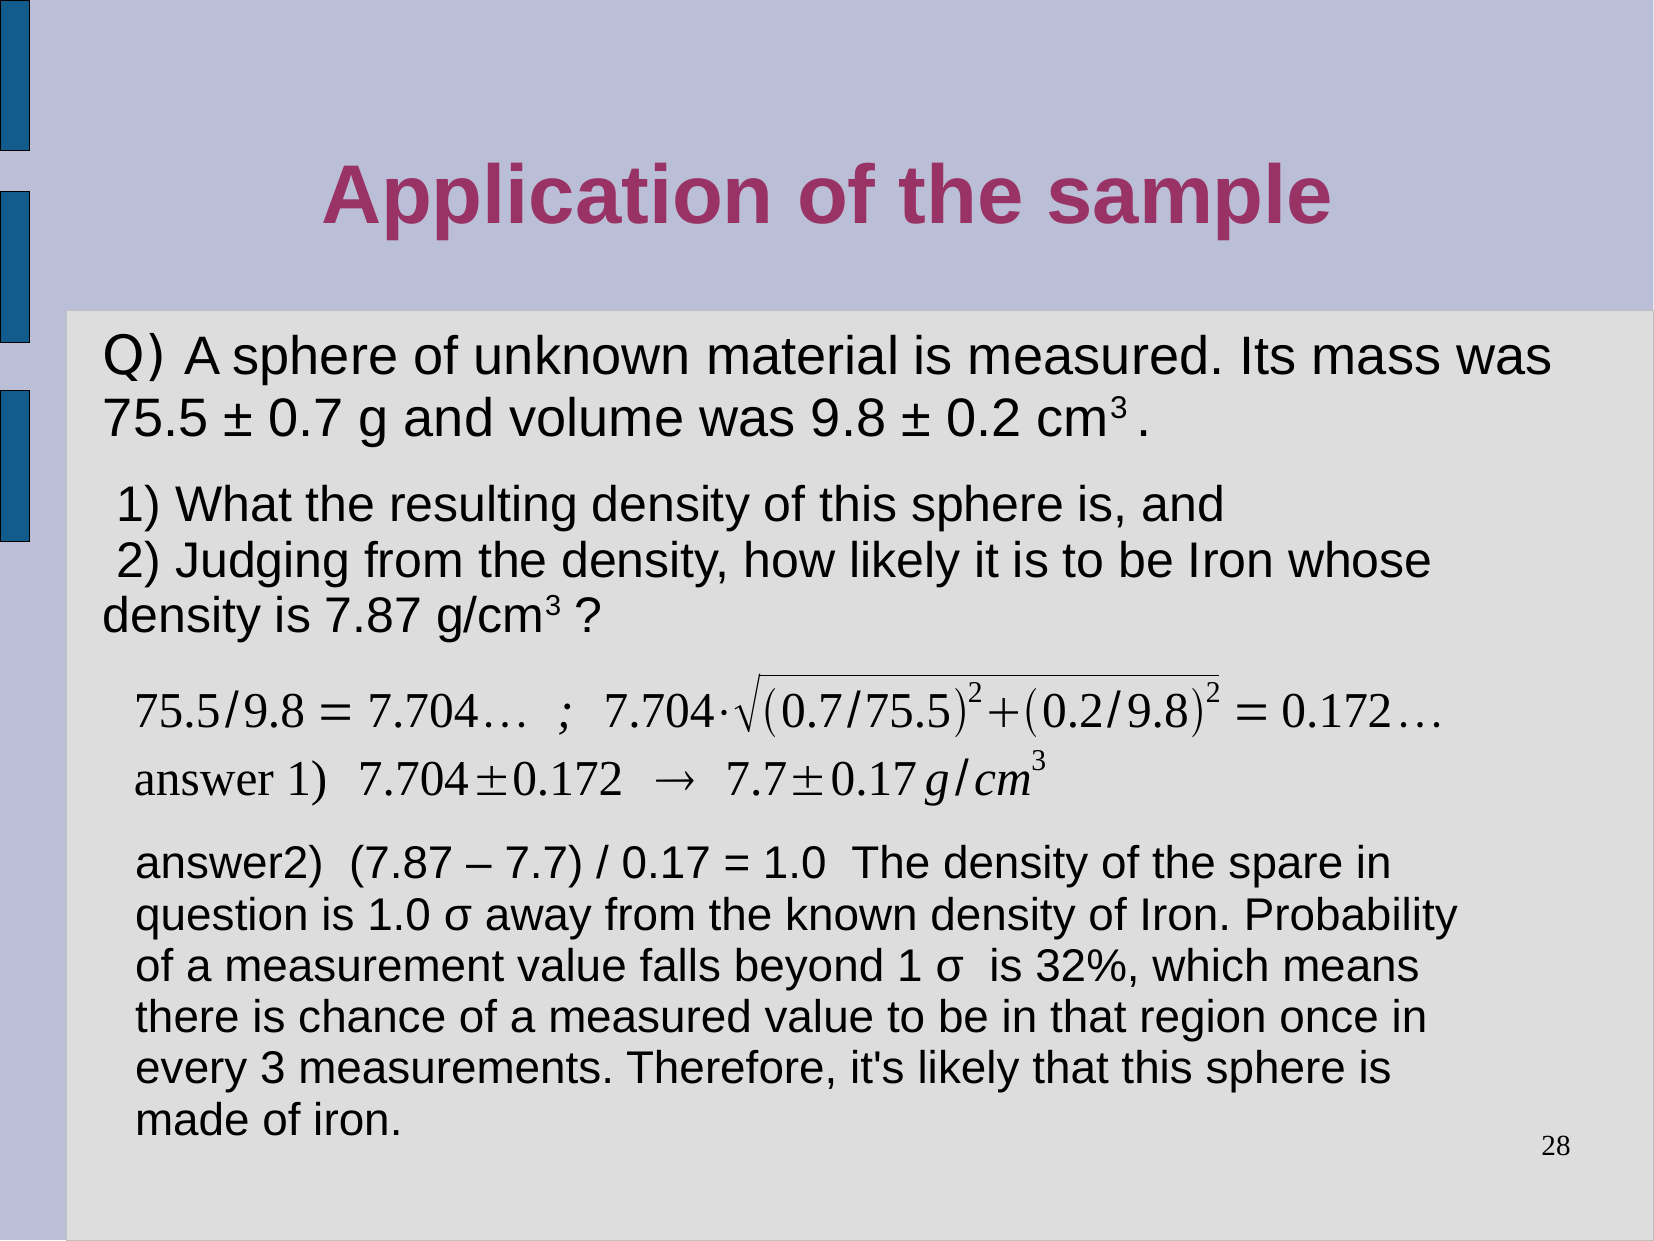

# Application of the sample
Q) A sphere of unknown material is measured. Its mass was
75.5 ± 0.7 g and volume was 9.8 ± 0.2 cm3 .
 1) What the resulting density of this sphere is, and
 2) Judging from the density, how likely it is to be Iron whose
density is 7.87 g/cm3 ?
answer2) (7.87 – 7.7) / 0.17 = 1.0 The density of the spare in
question is 1.0 σ away from the known density of Iron. Probability
of a measurement value falls beyond 1 σ is 32%, which means
there is chance of a measured value to be in that region once in
every 3 measurements. Therefore, it's likely that this sphere is
made of iron.
28